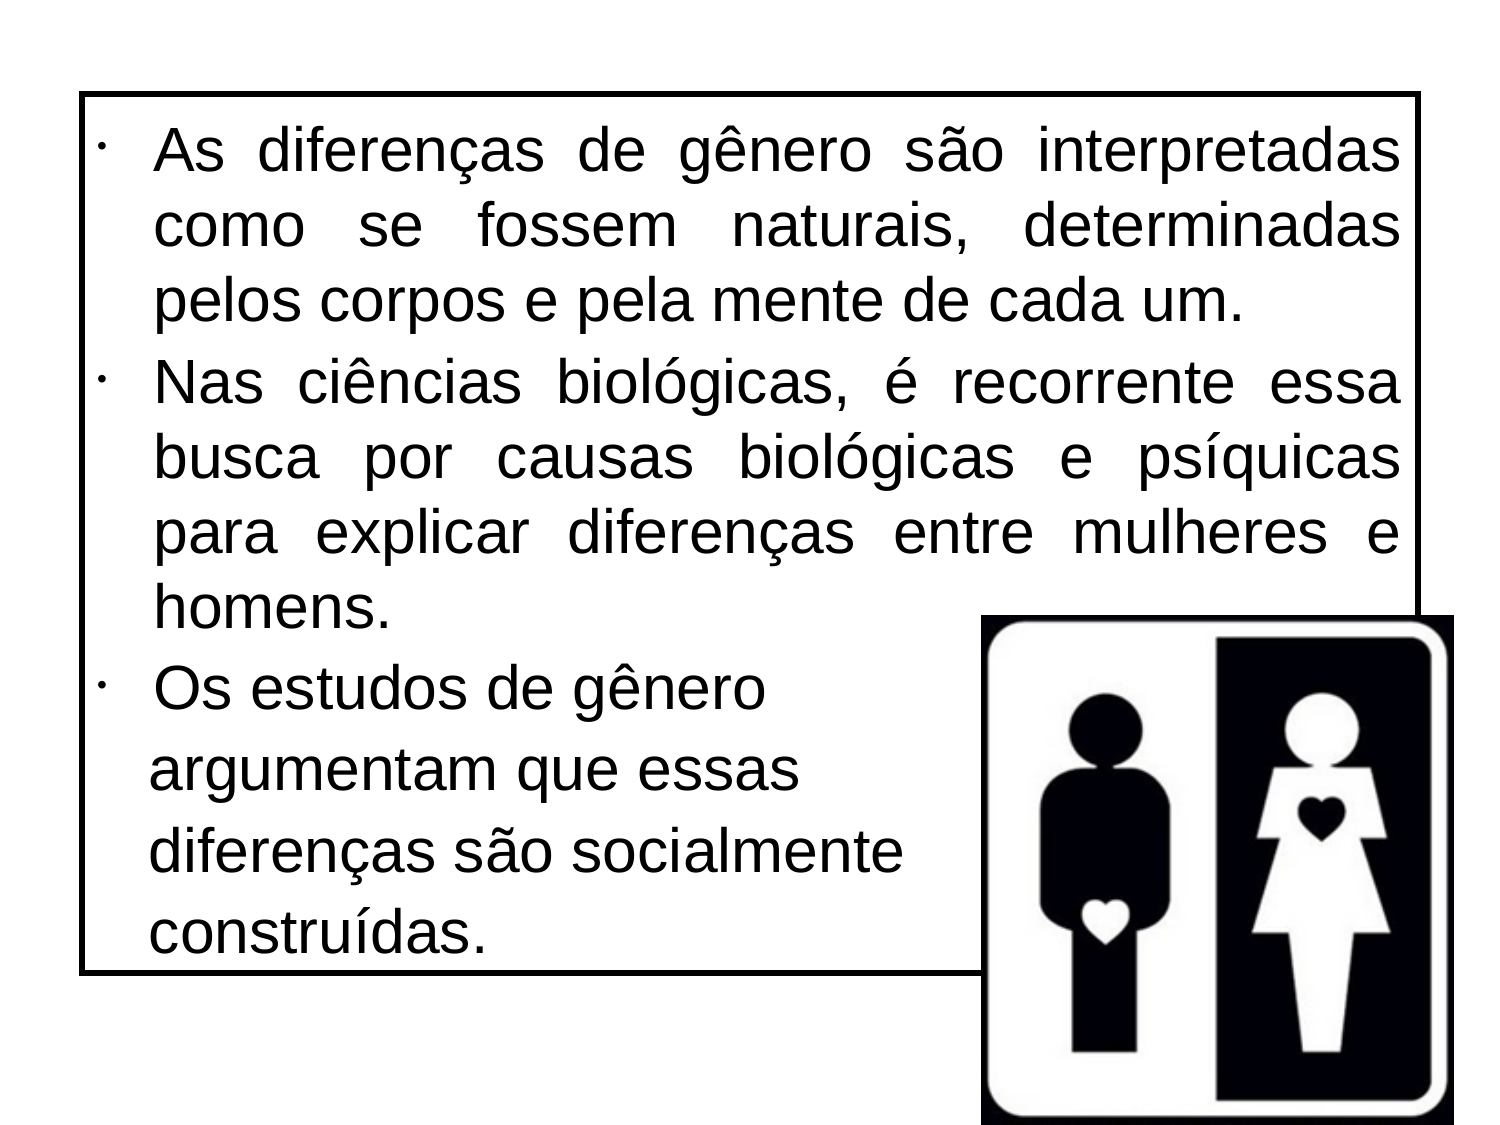

As diferenças de gênero são interpretadas como se fossem naturais, determinadas pelos corpos e pela mente de cada um.
Nas ciências biológicas, é recorrente essa busca por causas biológicas e psíquicas para explicar diferenças entre mulheres e homens.
Os estudos de gênero
 argumentam que essas
 diferenças são socialmente
 construídas.